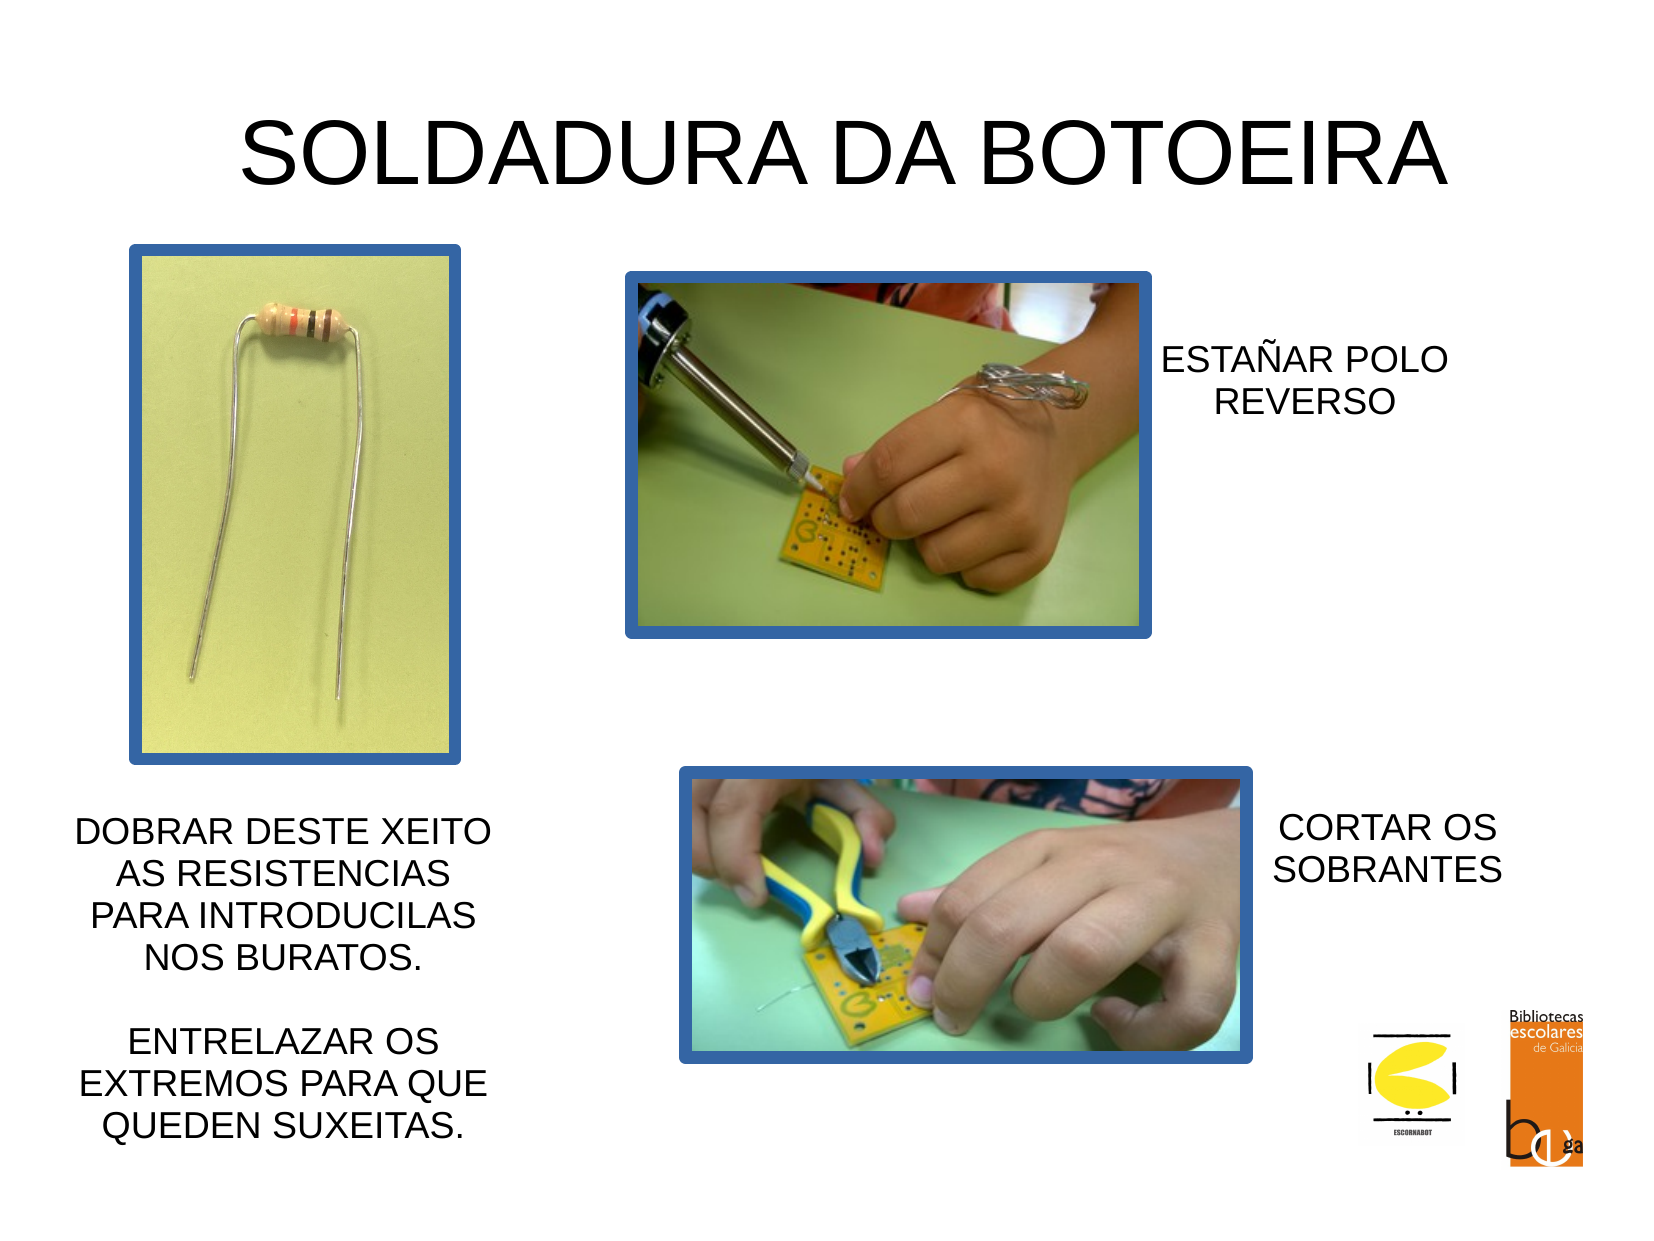

# SOLDADURA DA BOTOEIRA
ESTAÑAR POLO REVERSO
CORTAR OS SOBRANTES
DOBRAR DESTE XEITO AS RESISTENCIAS PARA INTRODUCILAS NOS BURATOS.
ENTRELAZAR OS EXTREMOS PARA QUE QUEDEN SUXEITAS.